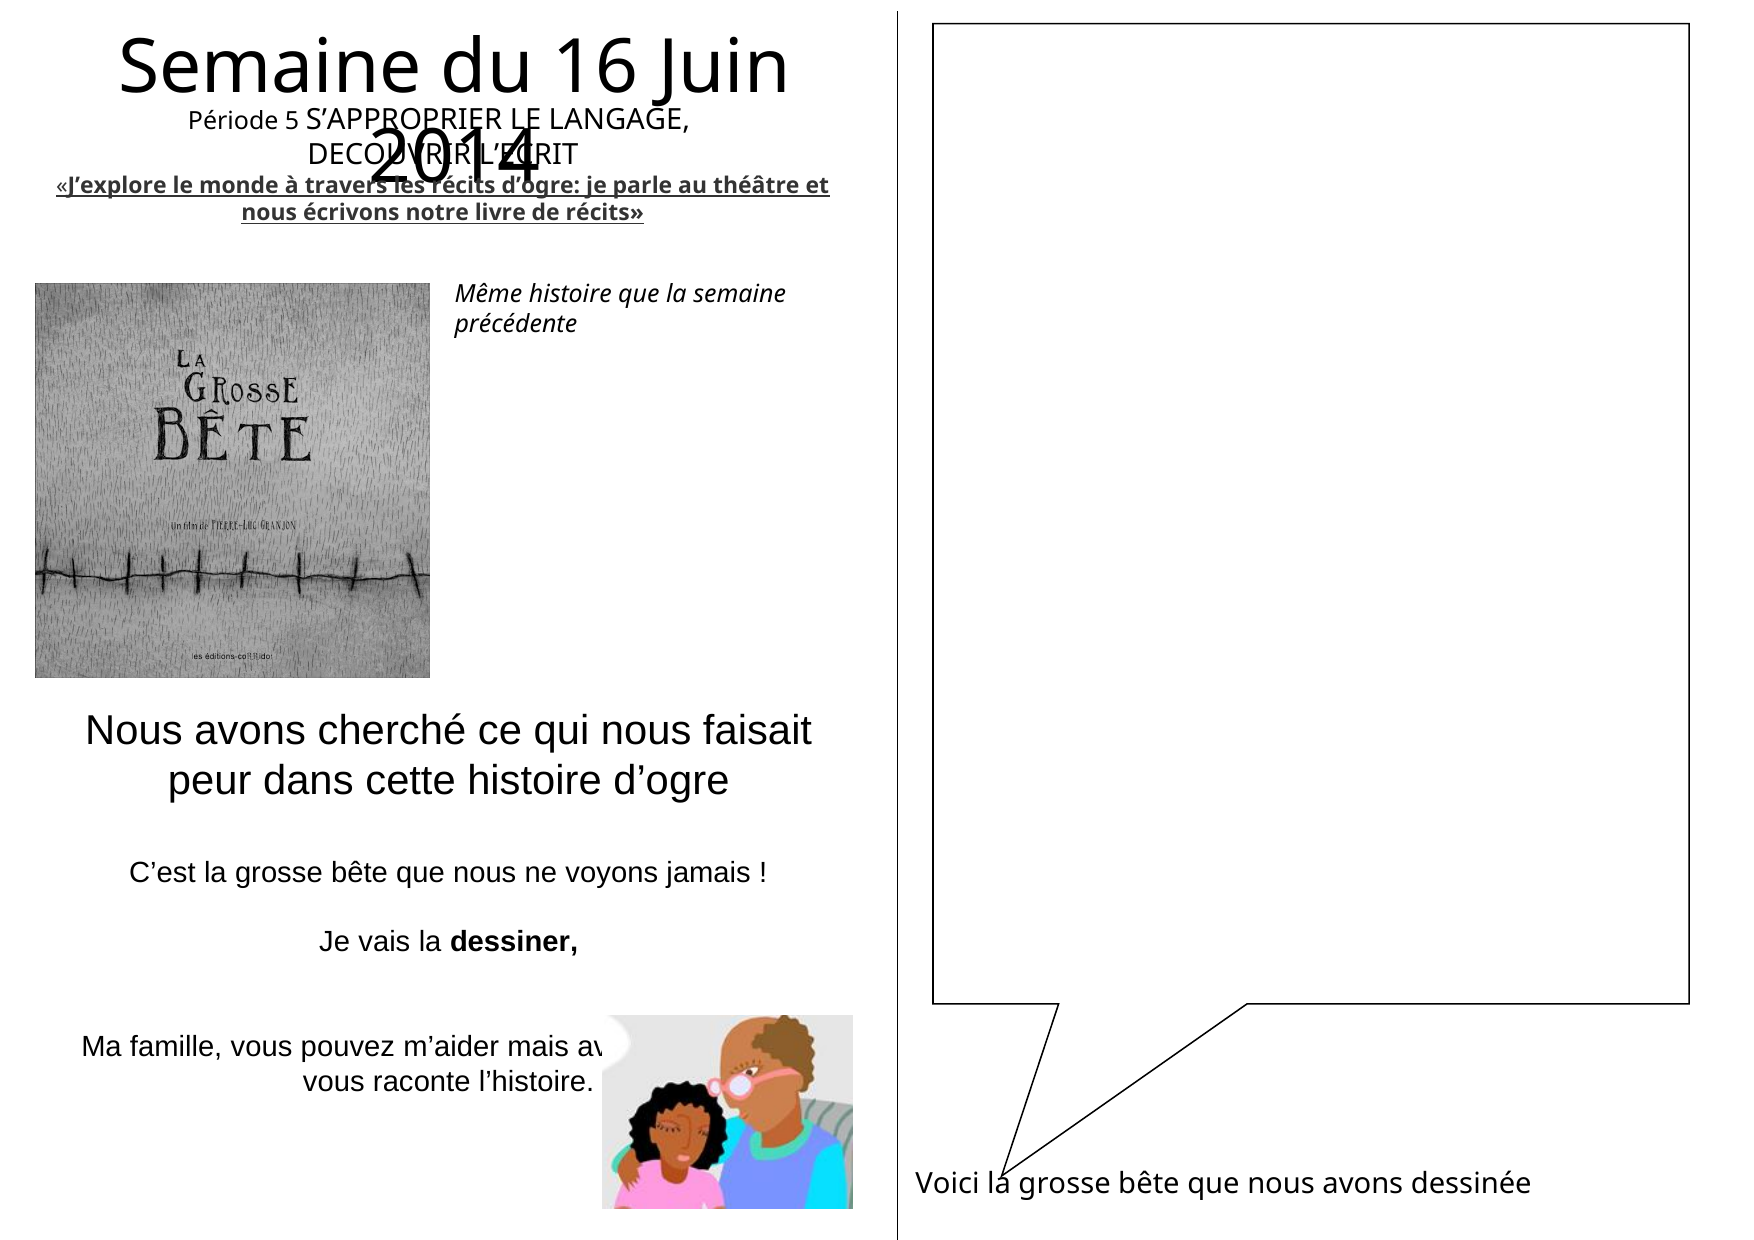

Semaine du 16 Juin 2014
Période 5 S’APPROPRIER LE LANGAGE,
DECOUVRIR L’ECRIT
«J’explore le monde à travers les récits d’ogre: je parle au théâtre et nous écrivons notre livre de récits»
Même histoire que la semaine précédente
Nous avons cherché ce qui nous faisait peur dans cette histoire d’ogre
C’est la grosse bête que nous ne voyons jamais !
Je vais la dessiner,
Ma famille, vous pouvez m’aider mais avant il faut que je vous raconte l’histoire.
Voici la grosse bête que nous avons dessinée